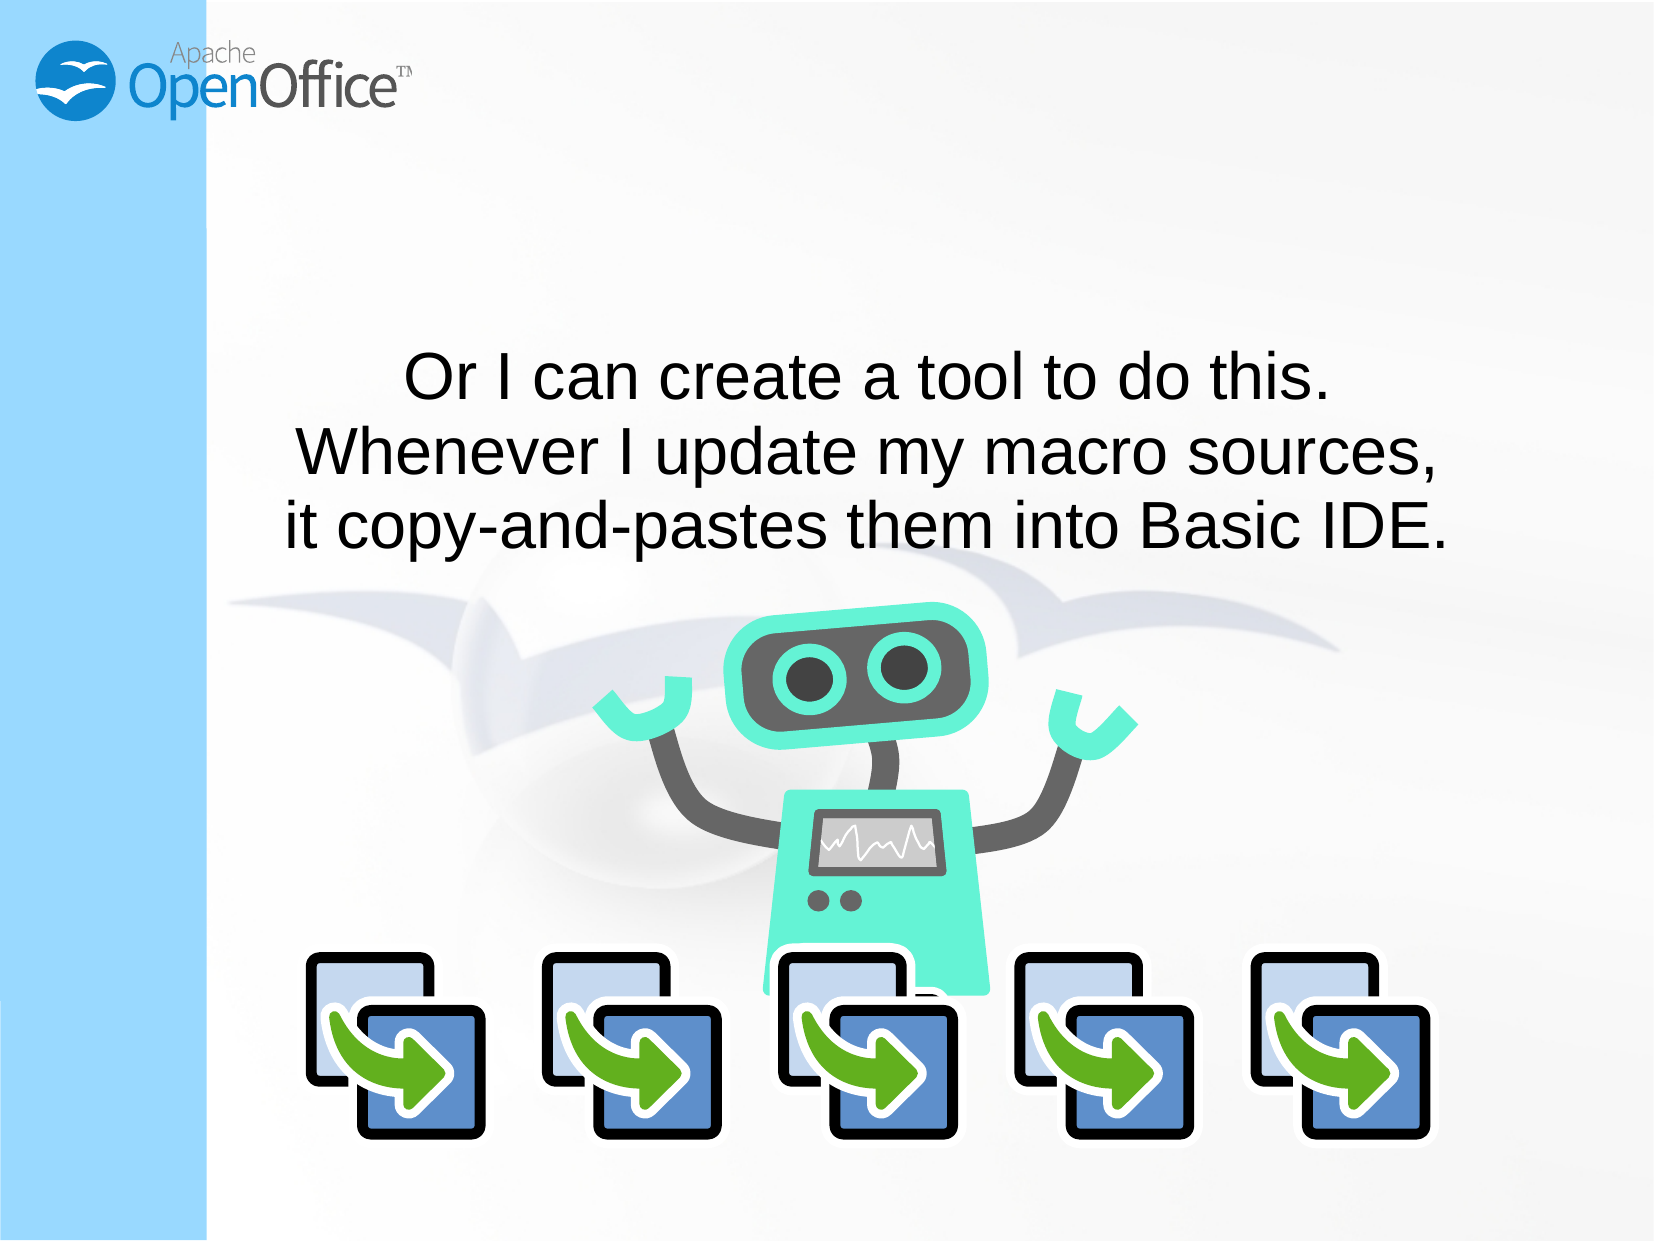

# Or I can create a tool to do this.
Whenever I update my macro sources,
it copy-and-pastes them into Basic IDE.